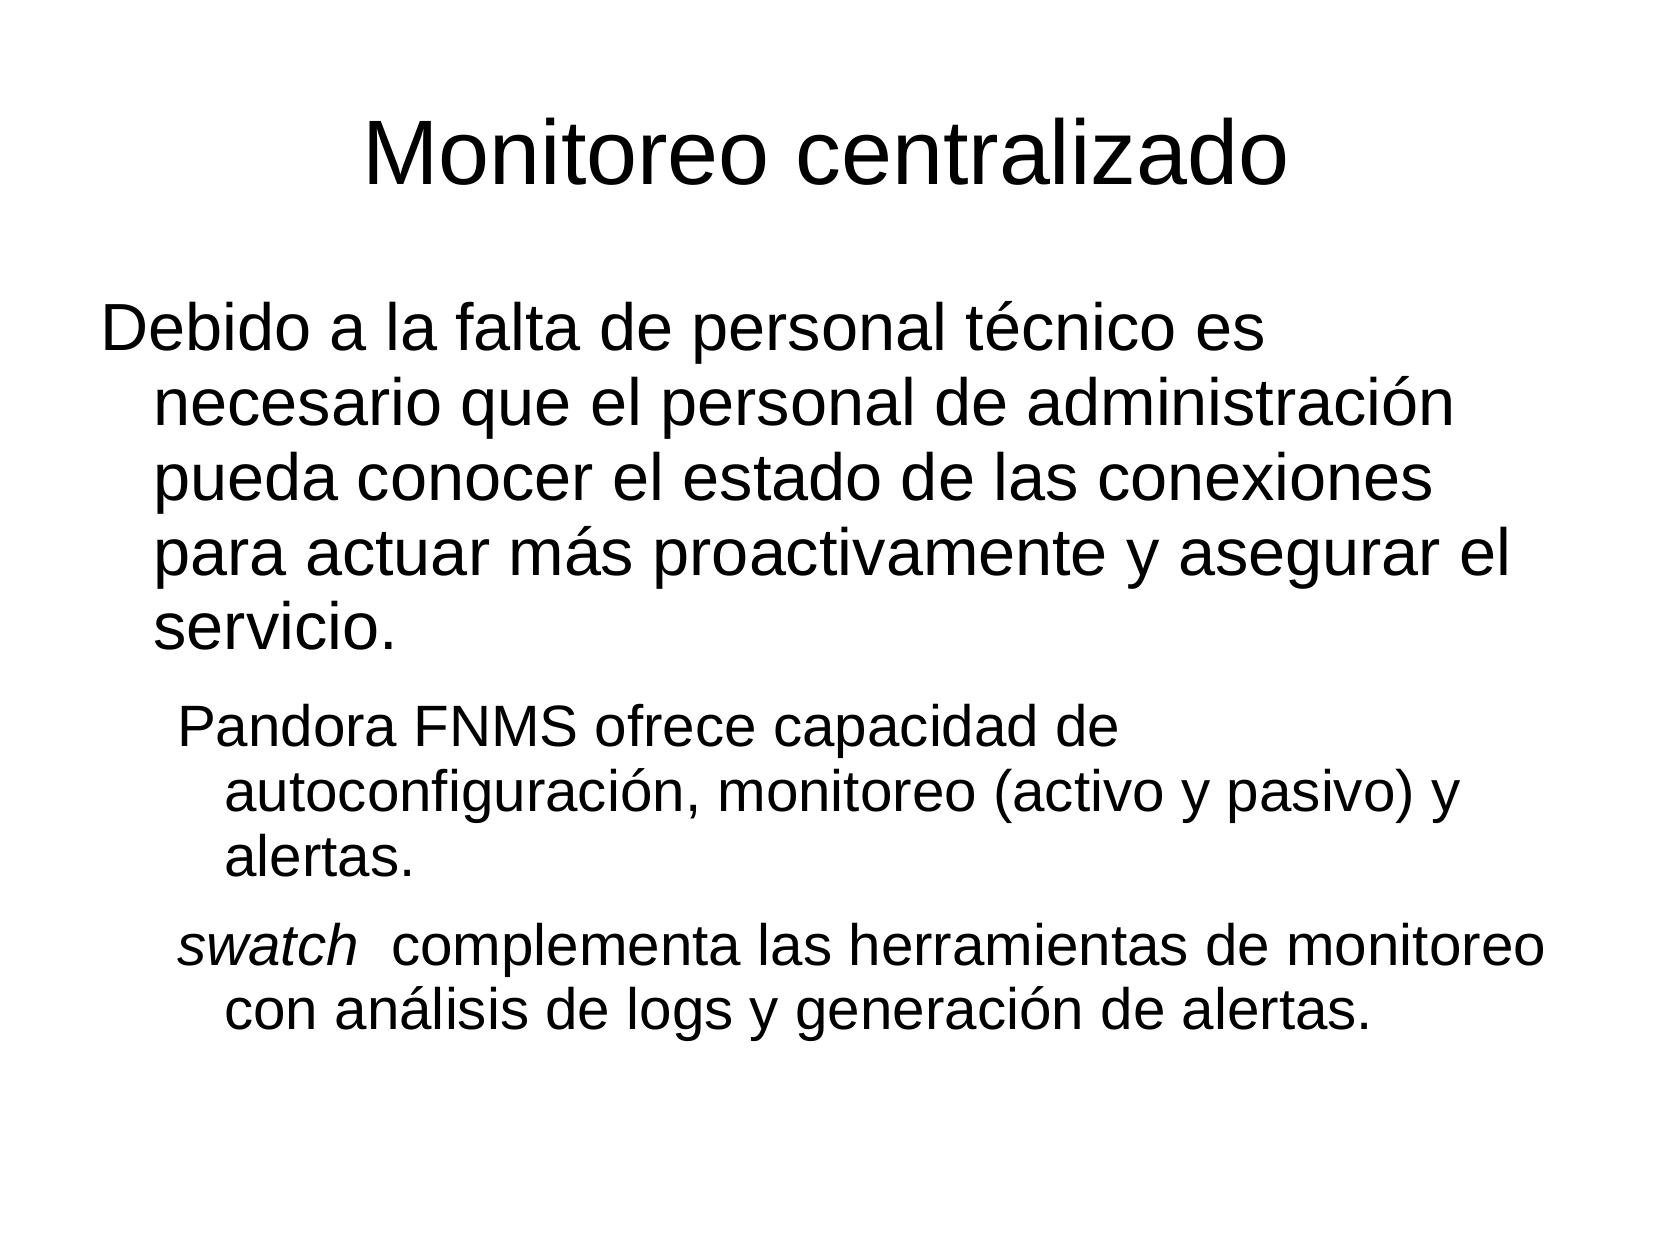

# Monitoreo centralizado
Debido a la falta de personal técnico es necesario que el personal de administración pueda conocer el estado de las conexiones para actuar más proactivamente y asegurar el servicio.
Pandora FNMS ofrece capacidad de autoconfiguración, monitoreo (activo y pasivo) y alertas.
swatch complementa las herramientas de monitoreo con análisis de logs y generación de alertas.